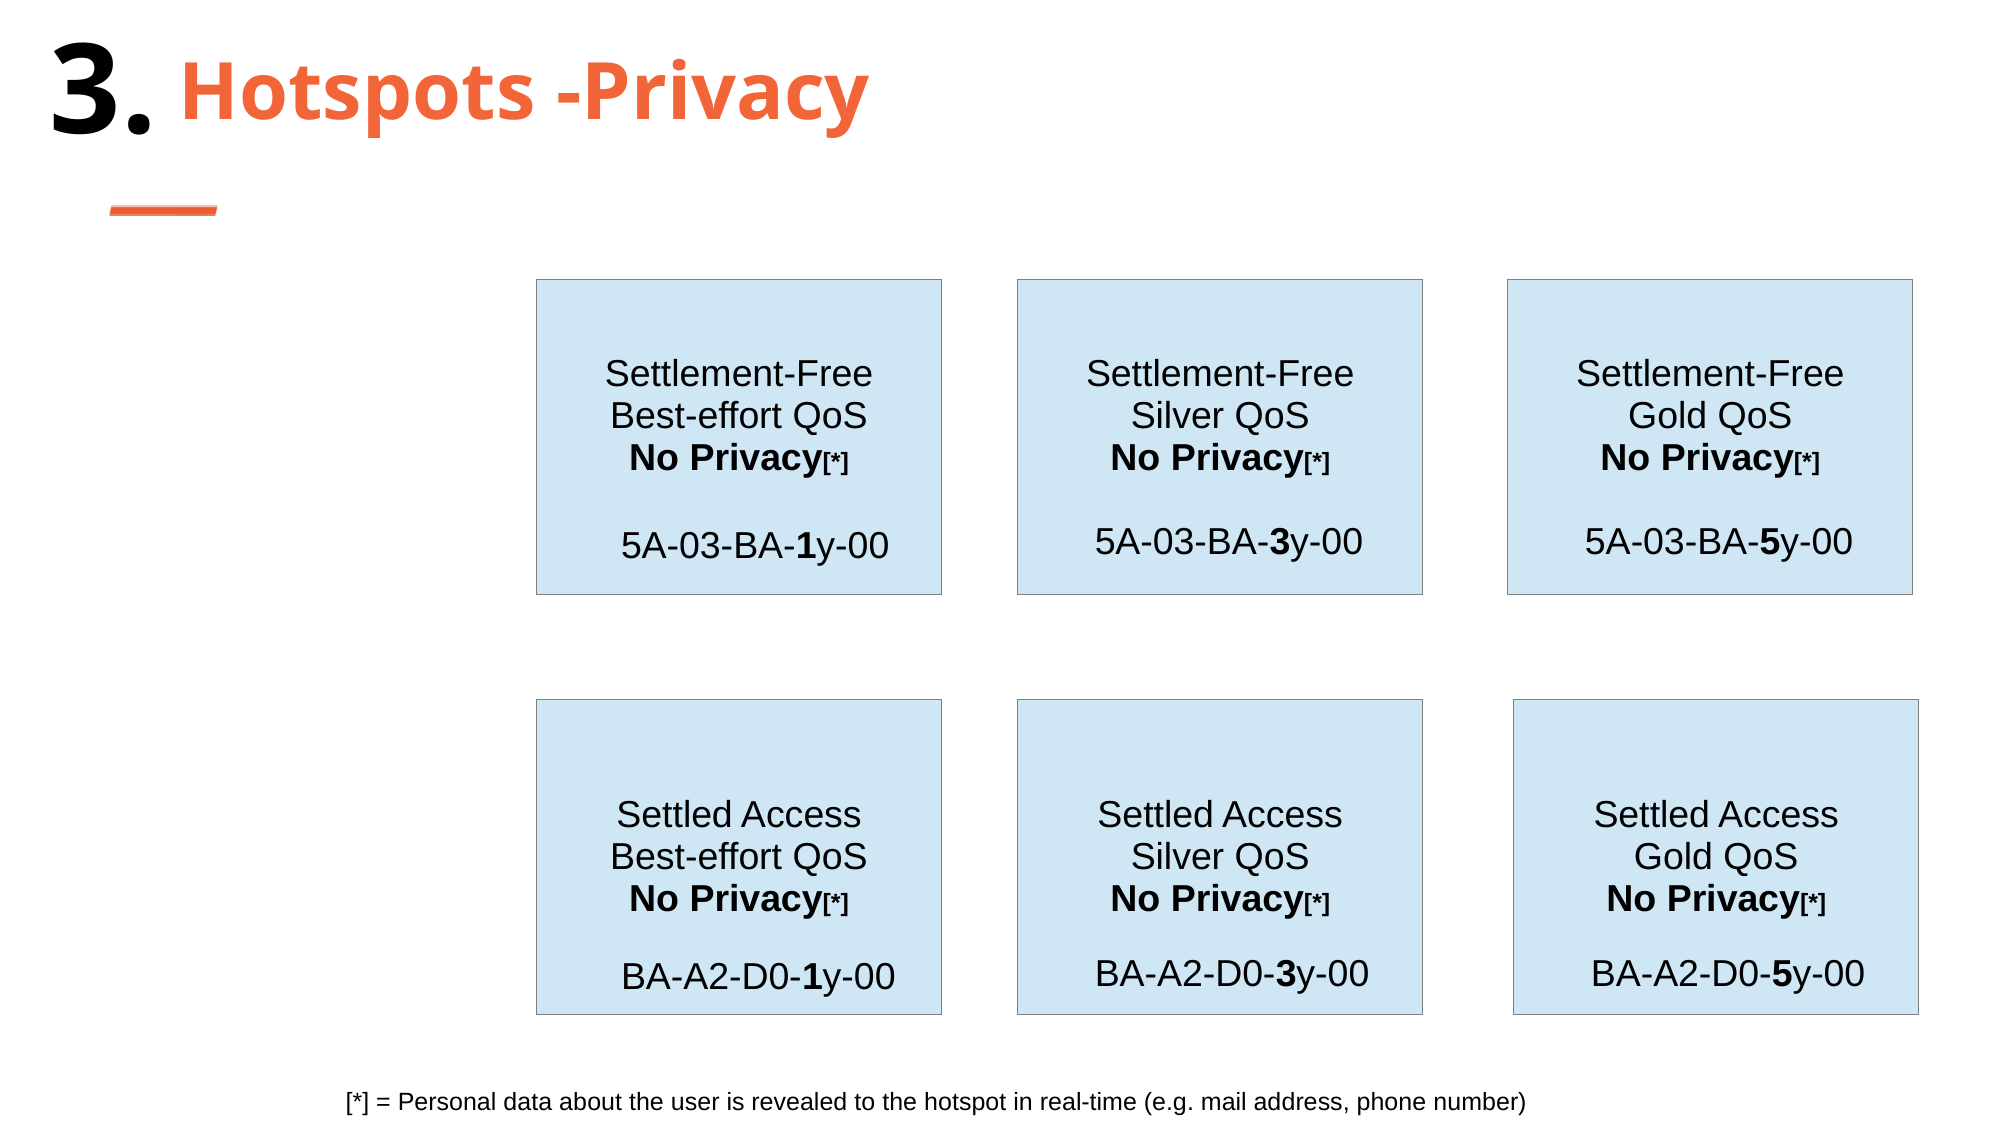

3.
Hotspots -Privacy
Settlement-Free
Best-effort QoS
No Privacy[*]
Settlement-Free
Silver QoS
No Privacy[*]
Settlement-Free
Gold QoS
No Privacy[*]
5A-03-BA-3y-00
5A-03-BA-5y-00
5A-03-BA-1y-00
Settled Access
Best-effort QoS
No Privacy[*]
Settled Access
Silver QoS
No Privacy[*]
Settled Access
Gold QoS
No Privacy[*]
BA-A2-D0-3y-00
BA-A2-D0-5y-00
BA-A2-D0-1y-00
[*] = Personal data about the user is revealed to the hotspot in real-time (e.g. mail address, phone number)